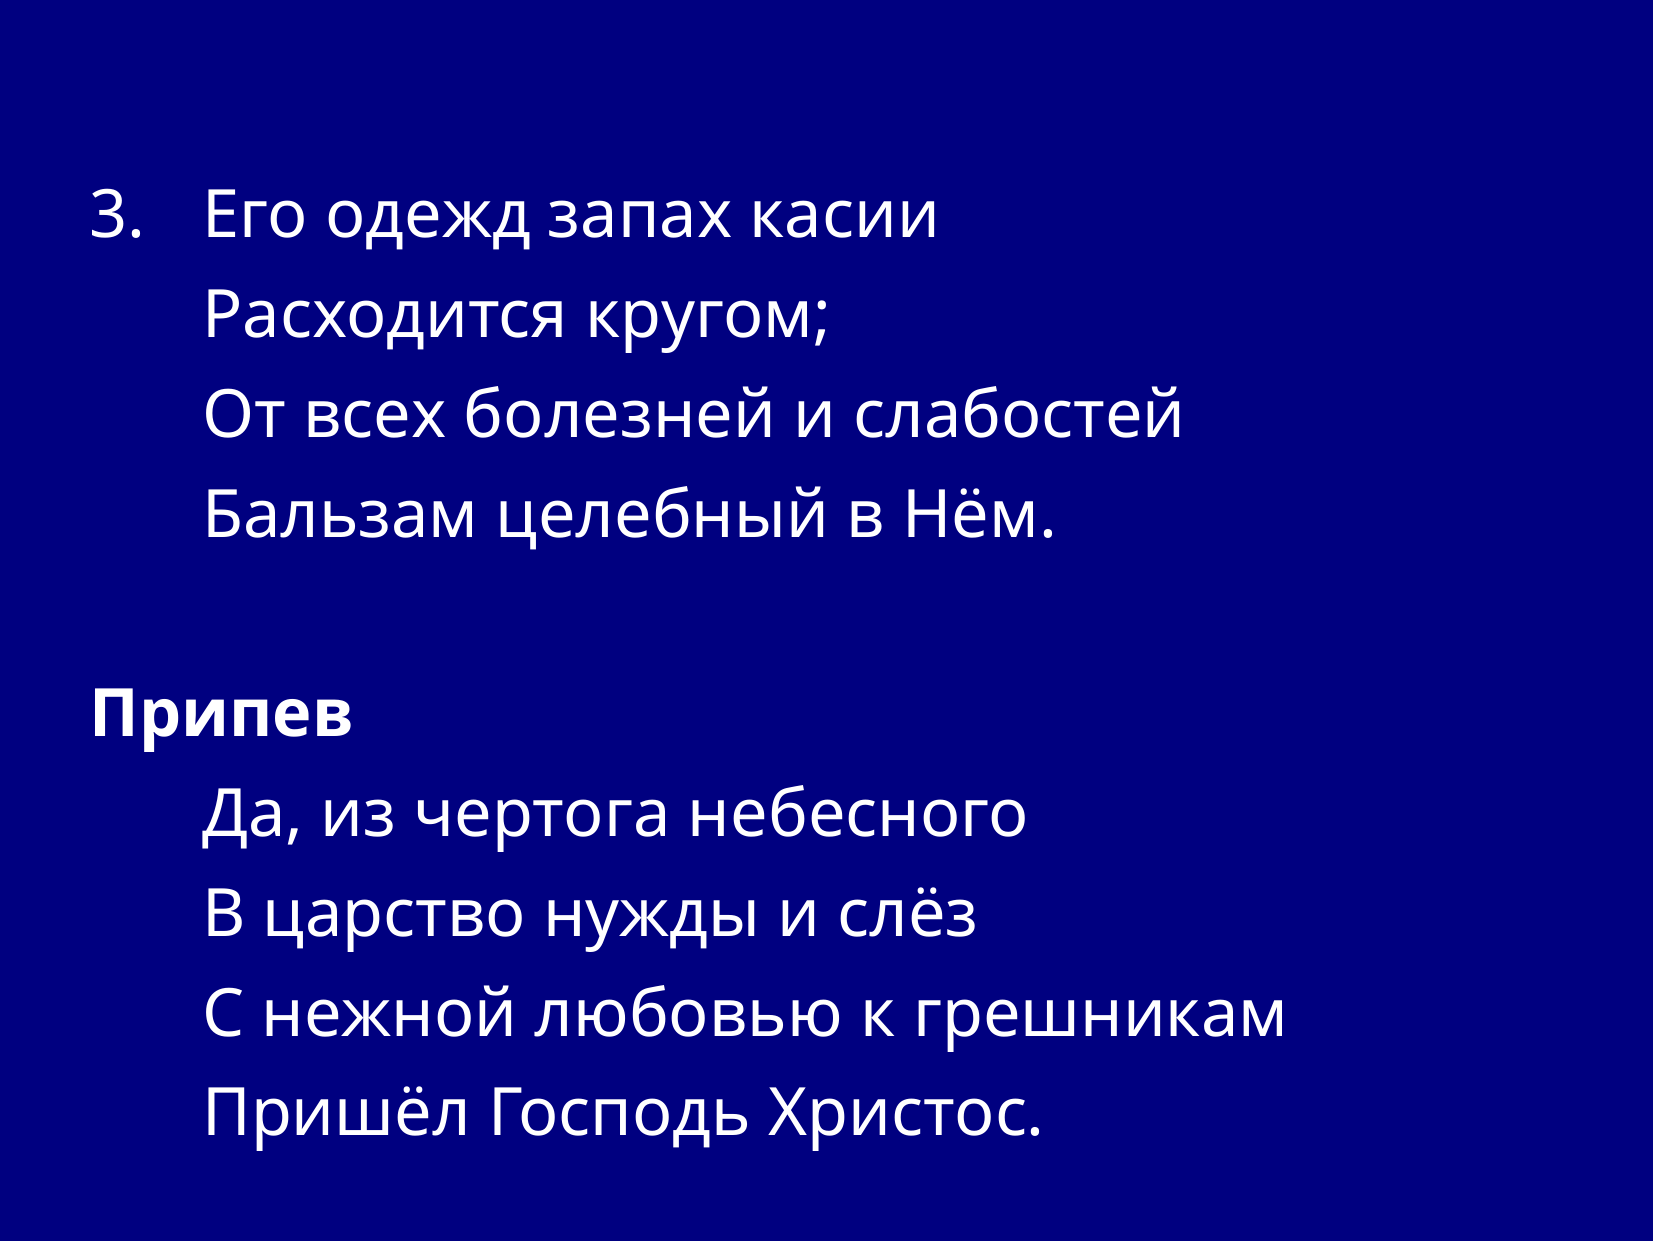

3.	Его одежд запах касии
	Расходится кругом;
	От всех болезней и слабостей
	Бальзам целебный в Нём.
Припев
	Да, из чертога небесного
	В царство нужды и слёз
	С нежной любовью к грешникам
	Пришёл Господь Христос.